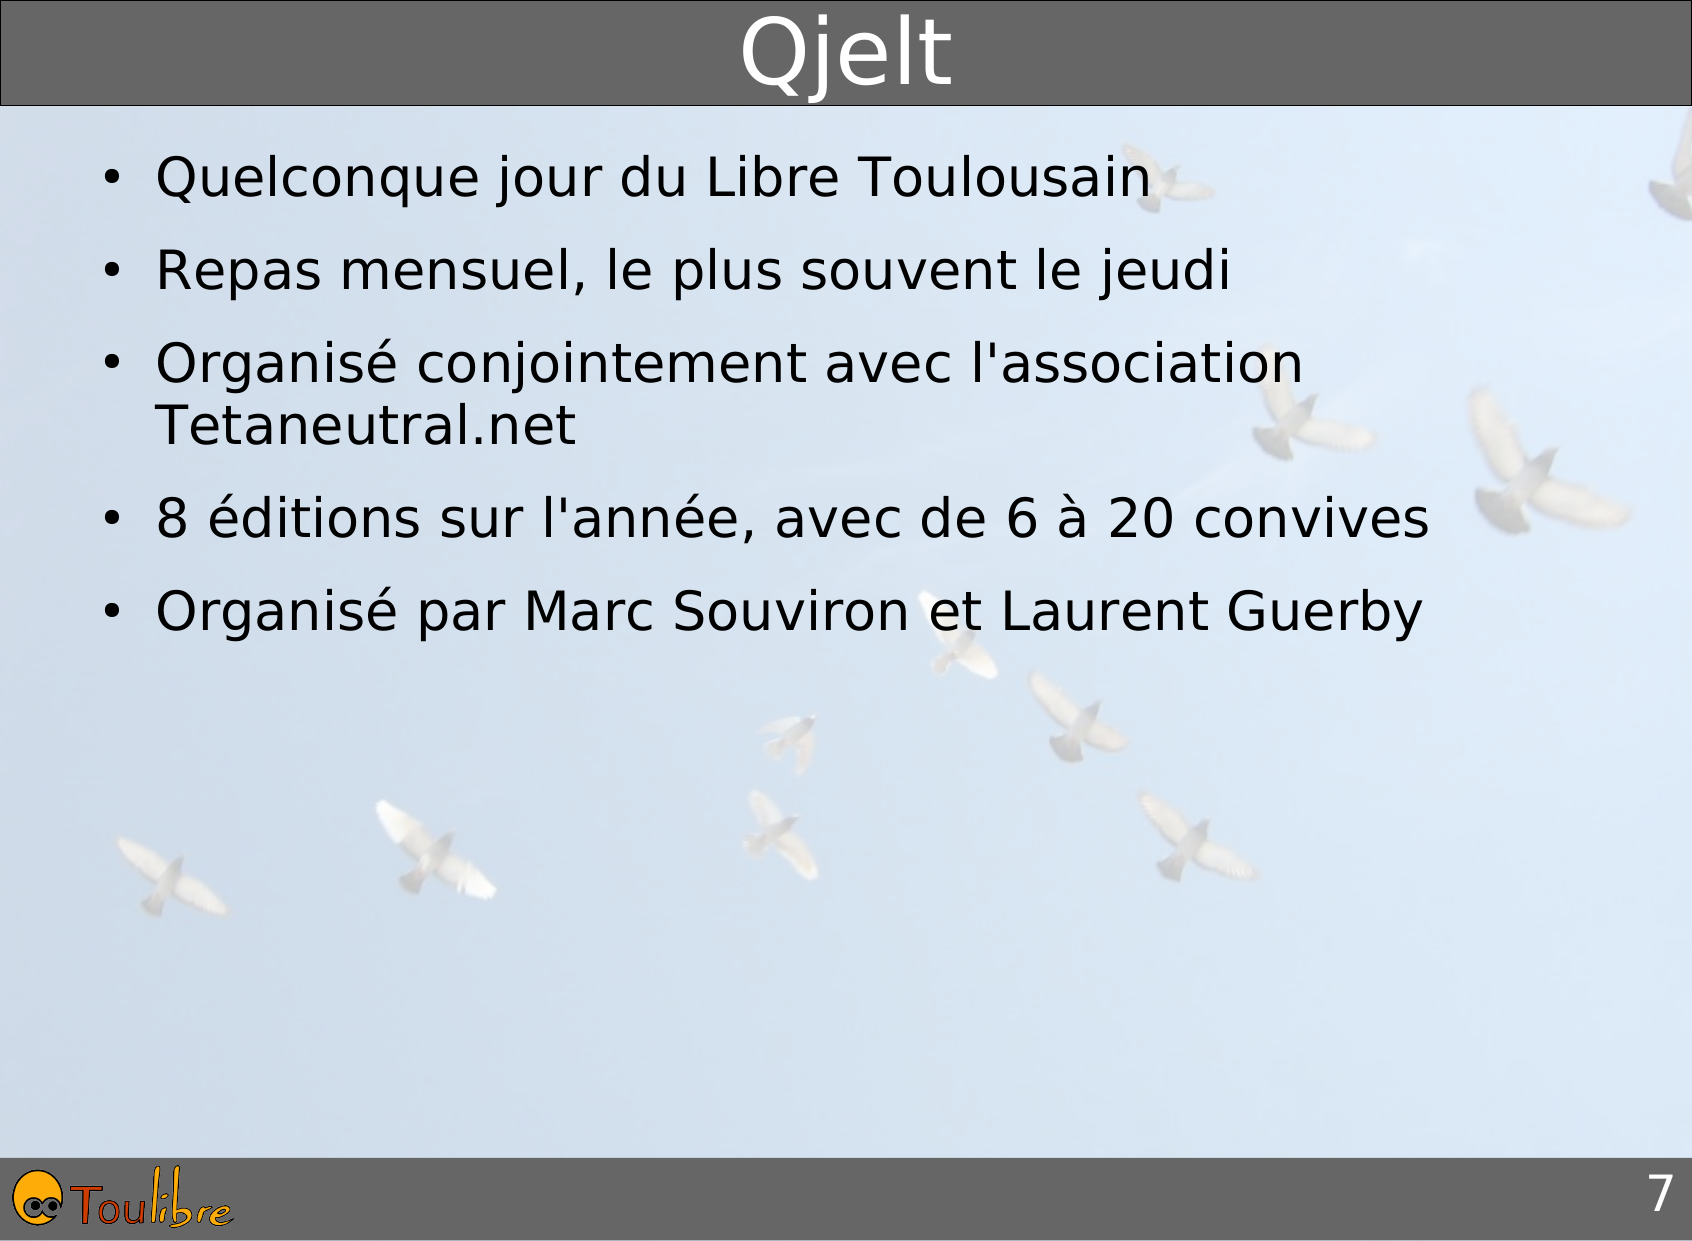

# Qjelt
Quelconque jour du Libre Toulousain
Repas mensuel, le plus souvent le jeudi
Organisé conjointement avec l'association Tetaneutral.net
8 éditions sur l'année, avec de 6 à 20 convives
Organisé par Marc Souviron et Laurent Guerby